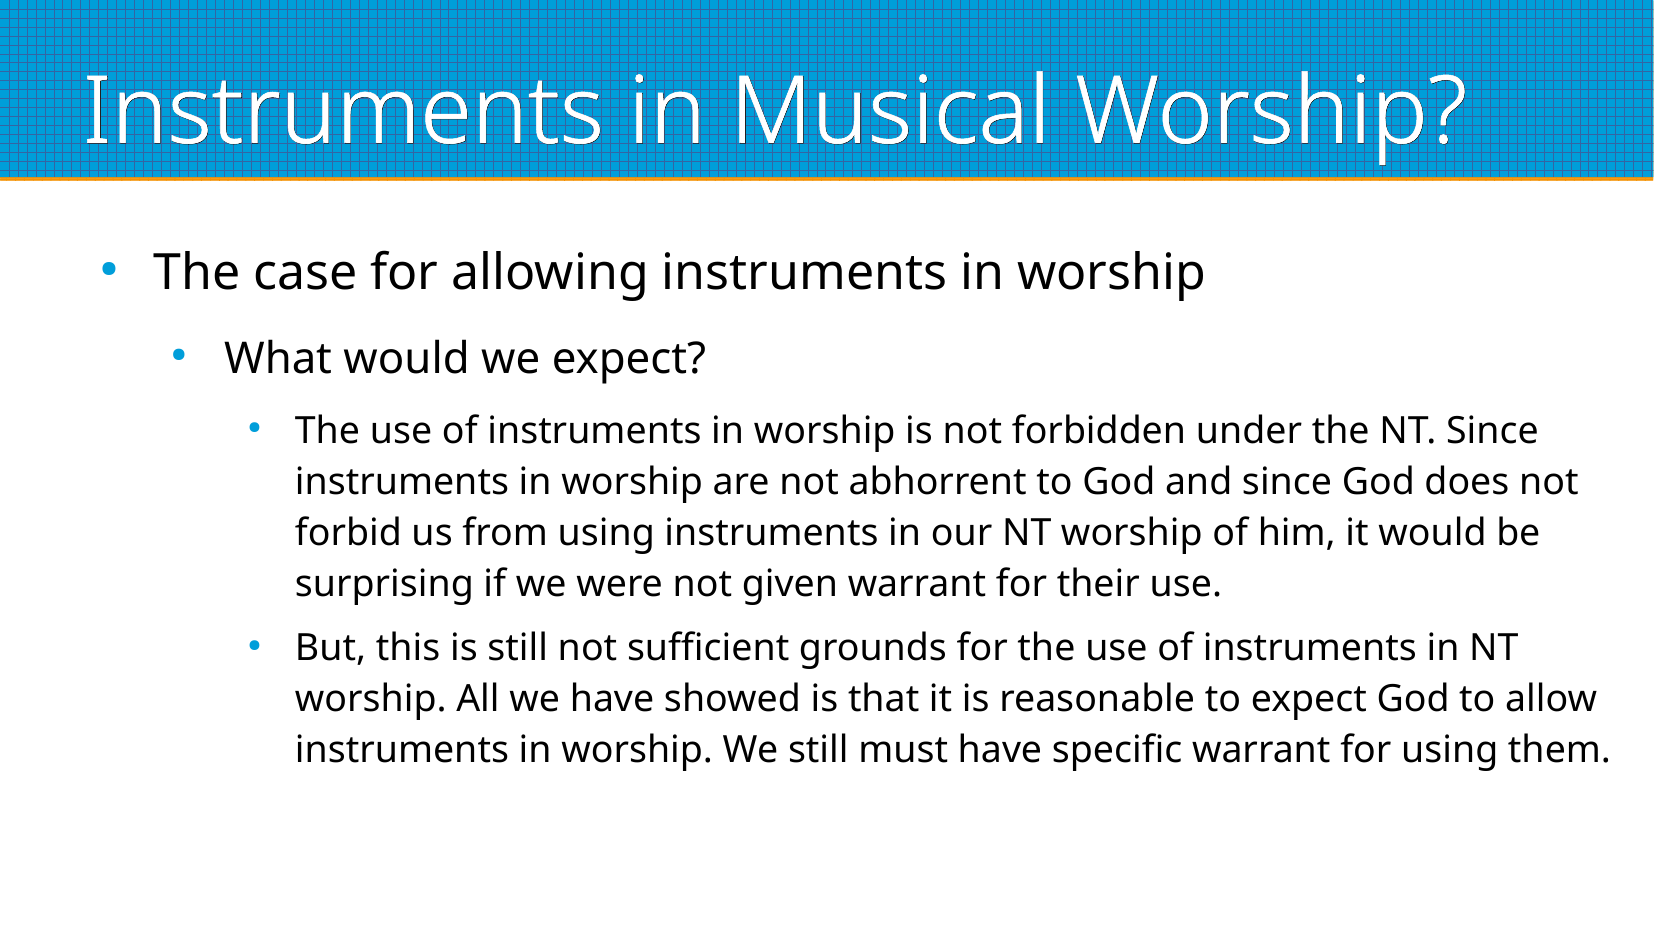

# Instruments in Musical Worship?
The case for allowing instruments in worship
What would we expect?
The use of instruments in worship is not forbidden under the NT. Since instruments in worship are not abhorrent to God and since God does not forbid us from using instruments in our NT worship of him, it would be surprising if we were not given warrant for their use.
But, this is still not sufficient grounds for the use of instruments in NT worship. All we have showed is that it is reasonable to expect God to allow instruments in worship. We still must have specific warrant for using them.